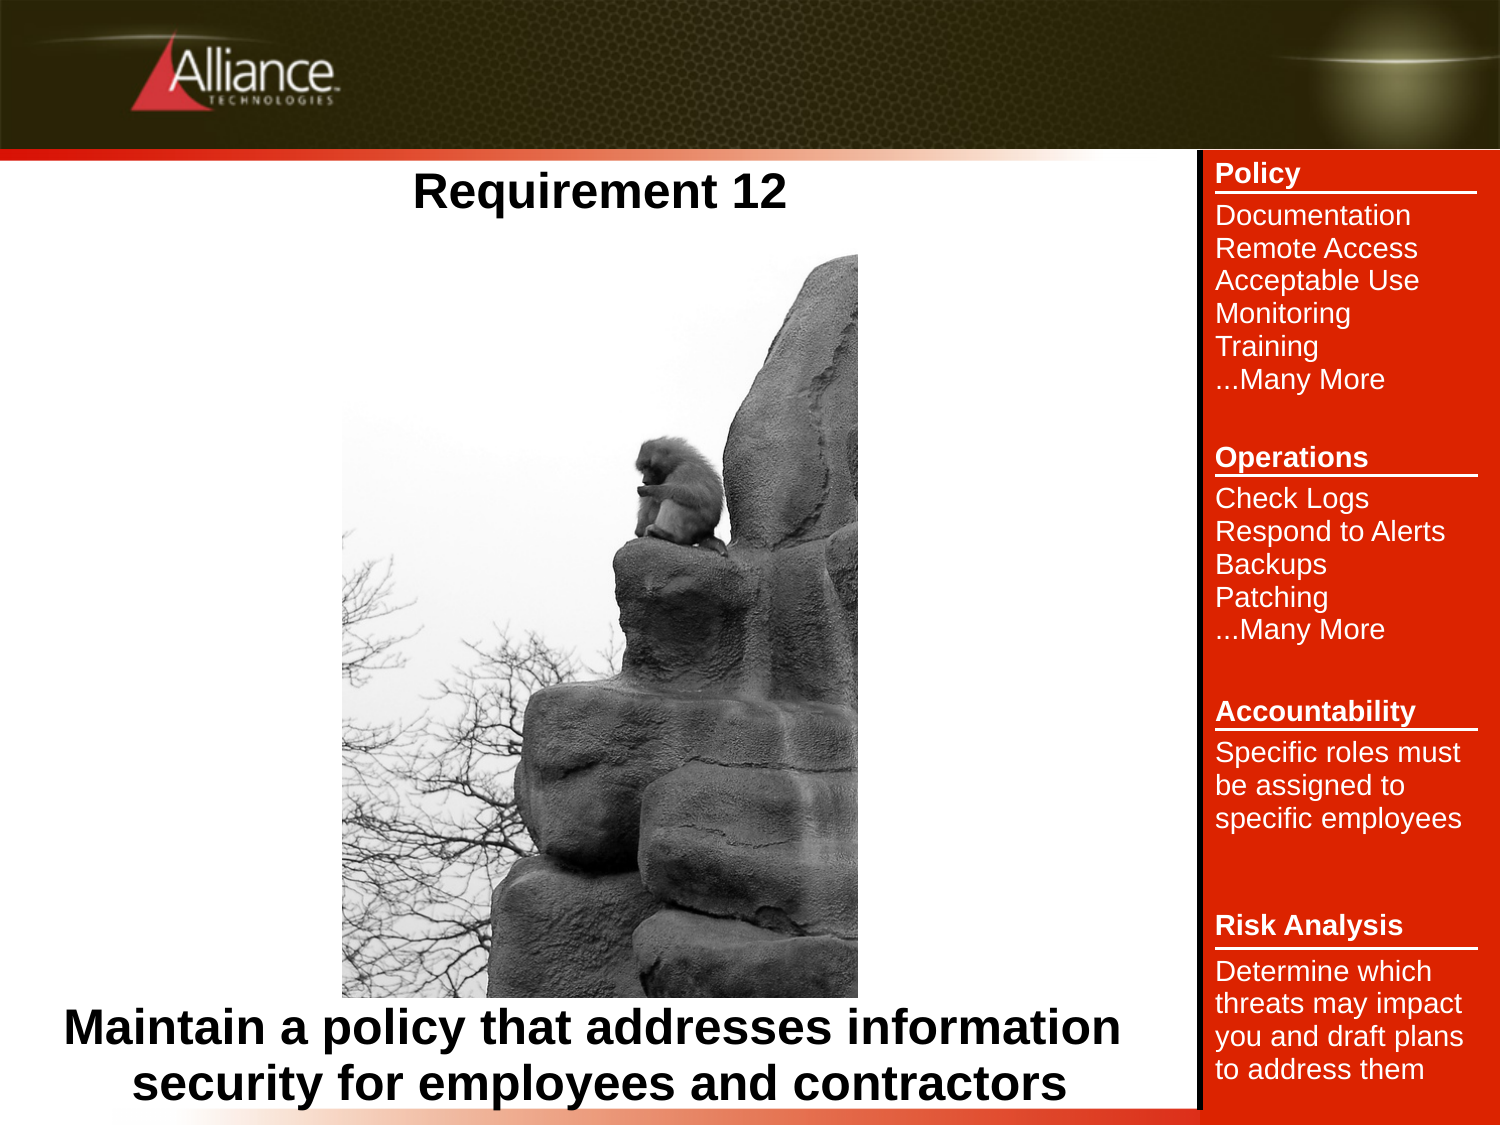

Policy
Requirement 12
Maintain a policy that addresses information
security for employees and contractors
Documentation
Remote Access
Acceptable Use
Monitoring
Training
...Many More
Operations
Check Logs
Respond to Alerts
Backups
Patching
...Many More
Accountability
Specific roles must be assigned to specific employees
Risk Analysis
Determine which threats may impact you and draft plans to address them